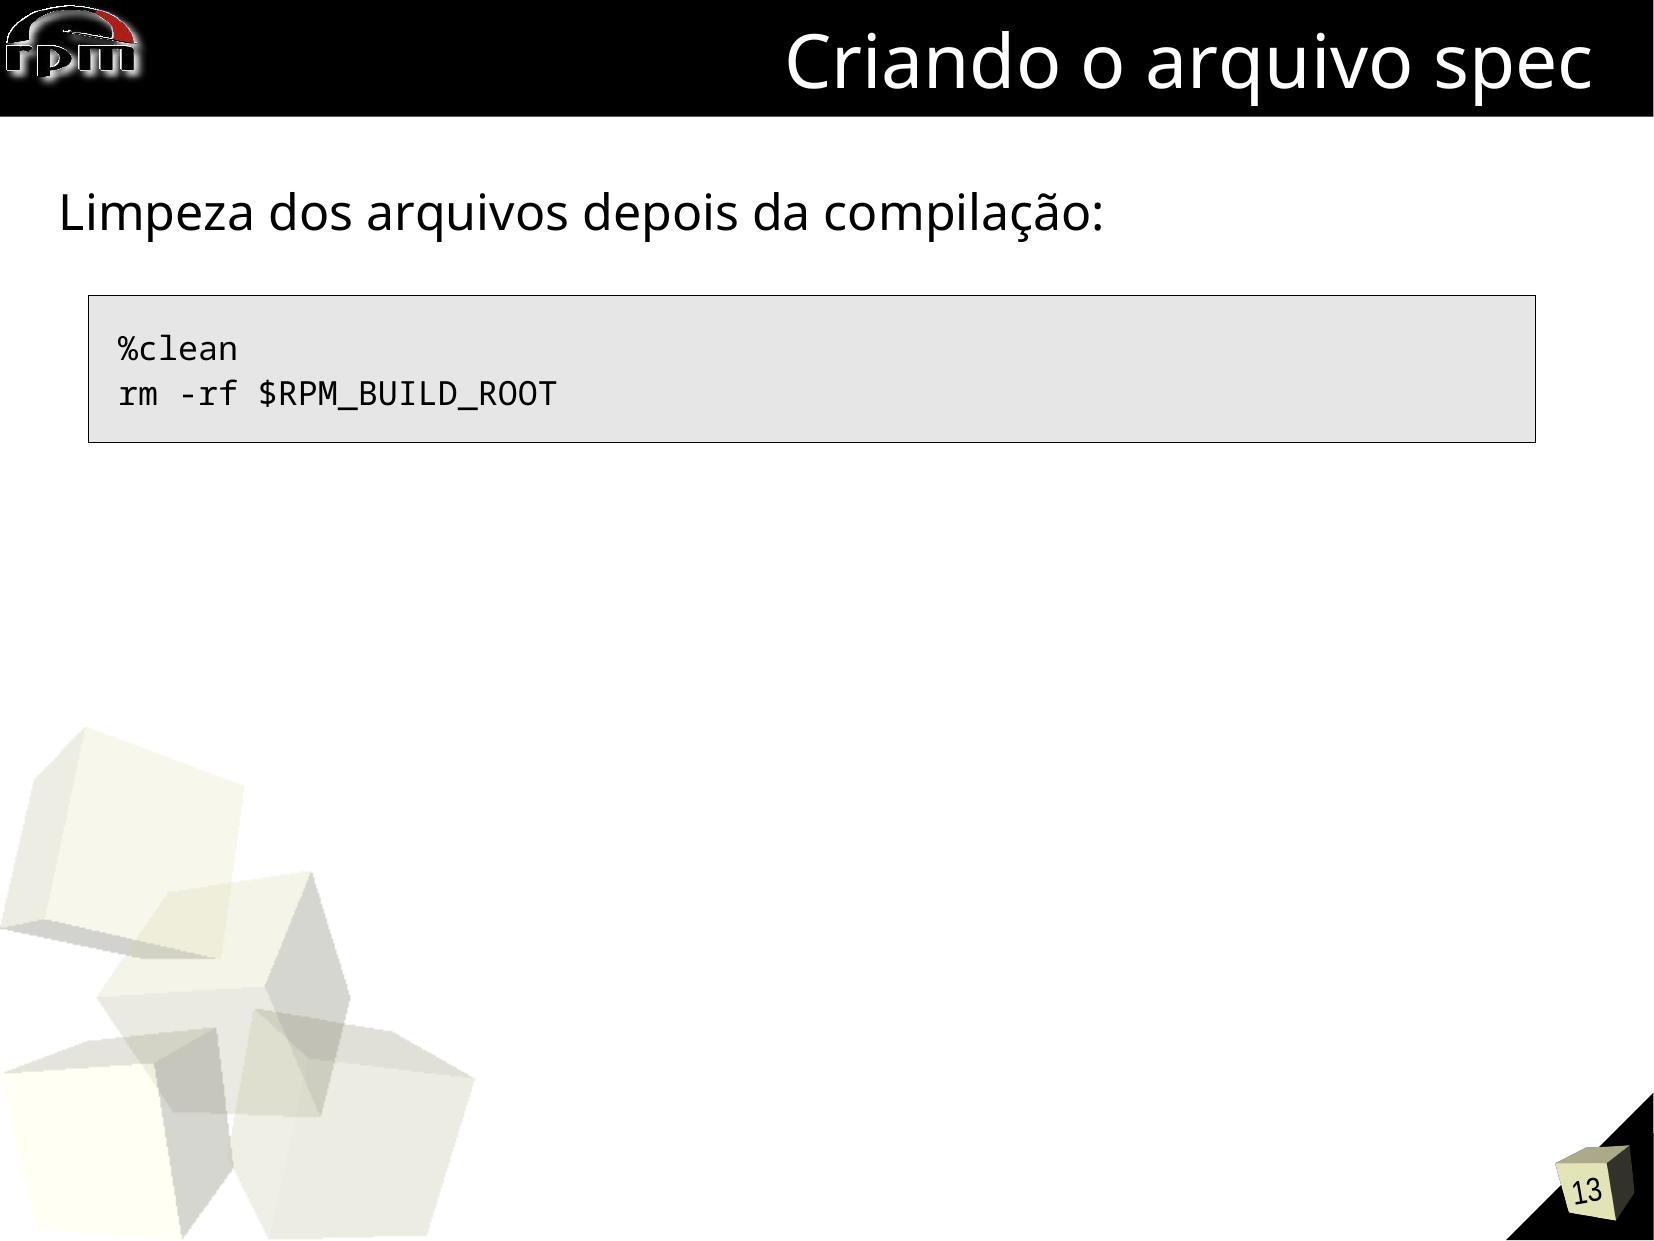

# Criando o arquivo spec
Limpeza dos arquivos depois da compilação:
%clean
rm -rf $RPM_BUILD_ROOT